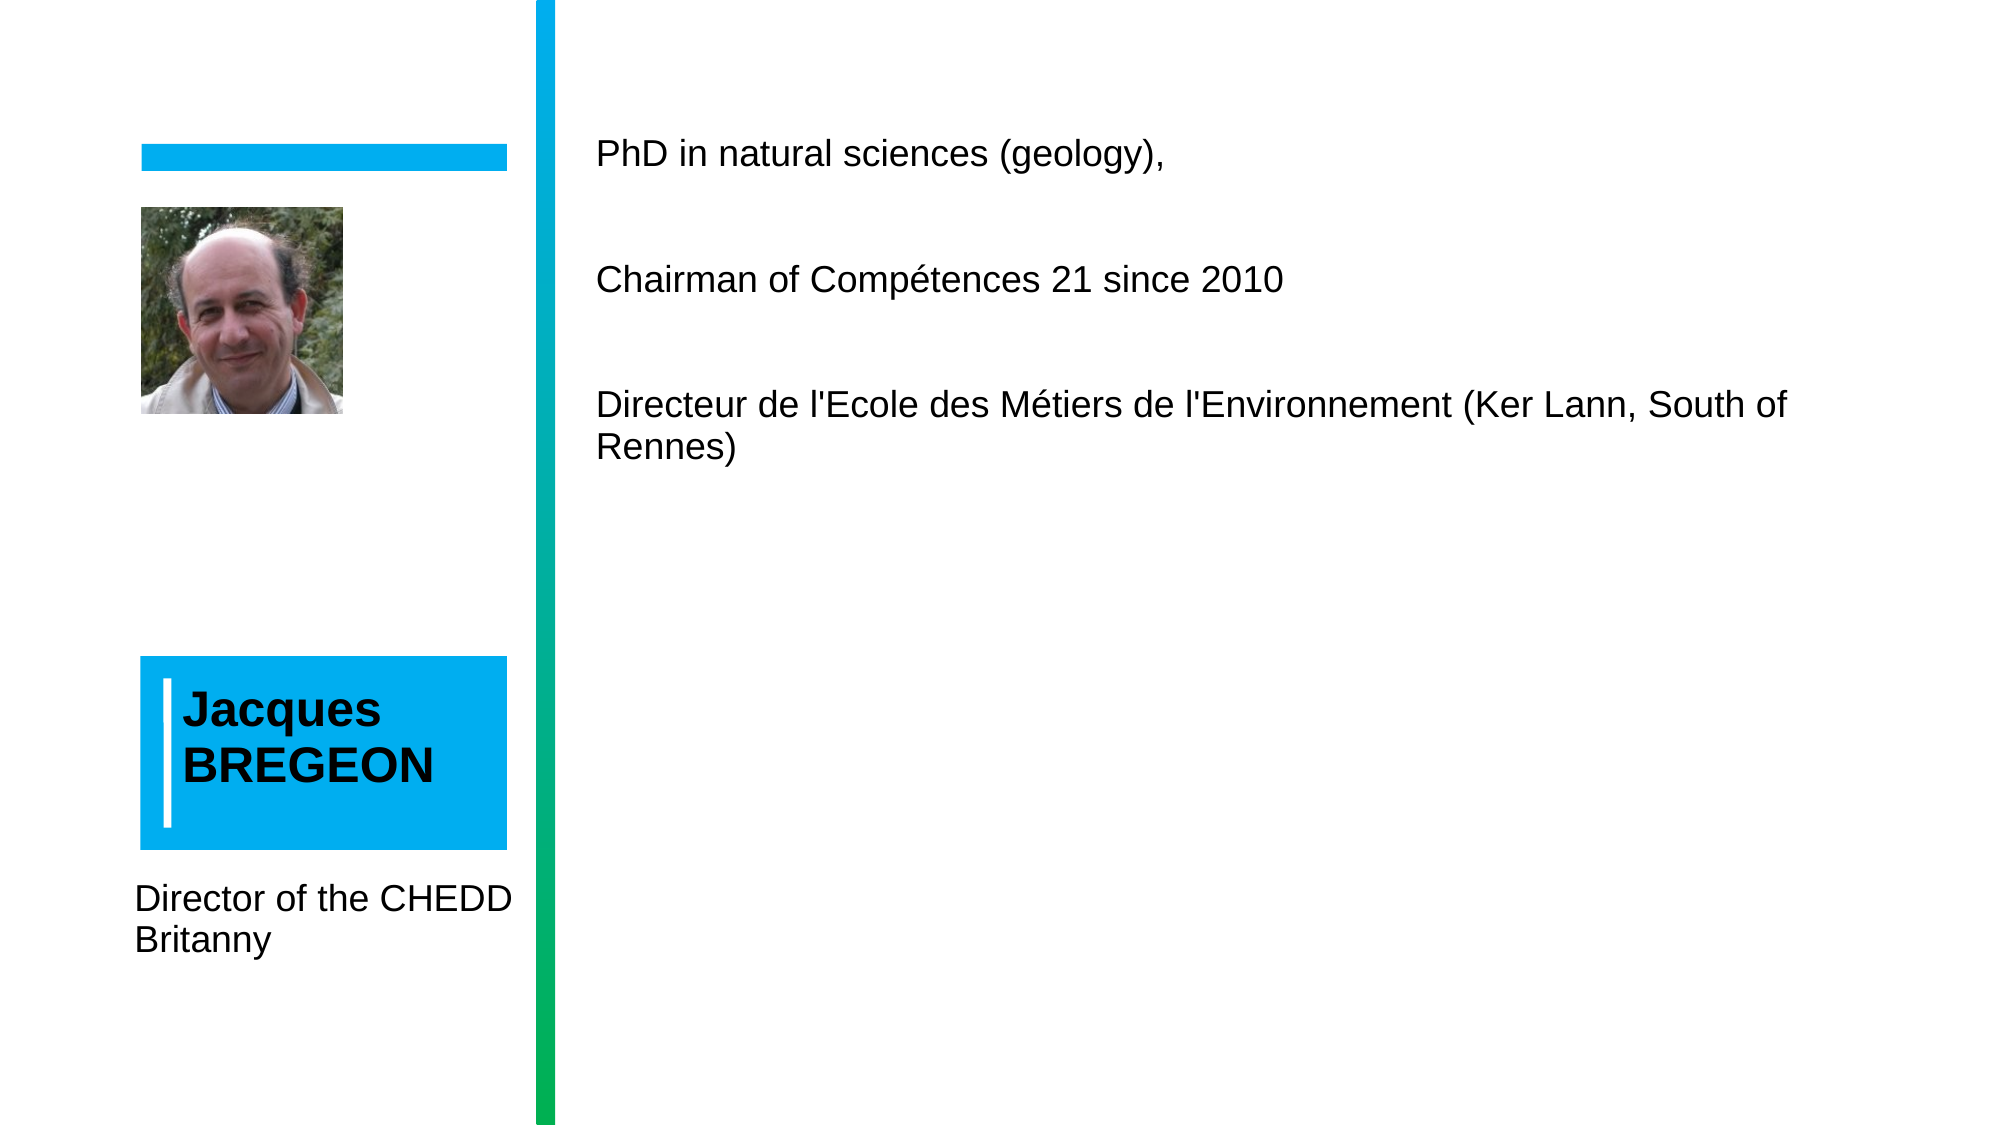

PhD in natural sciences (geology),
Chairman of Compétences 21 since 2010
Directeur de l'Ecole des Métiers de l'Environnement (Ker Lann, South of Rennes)
Jacques BREGEON
Director of the CHEDD
Britanny